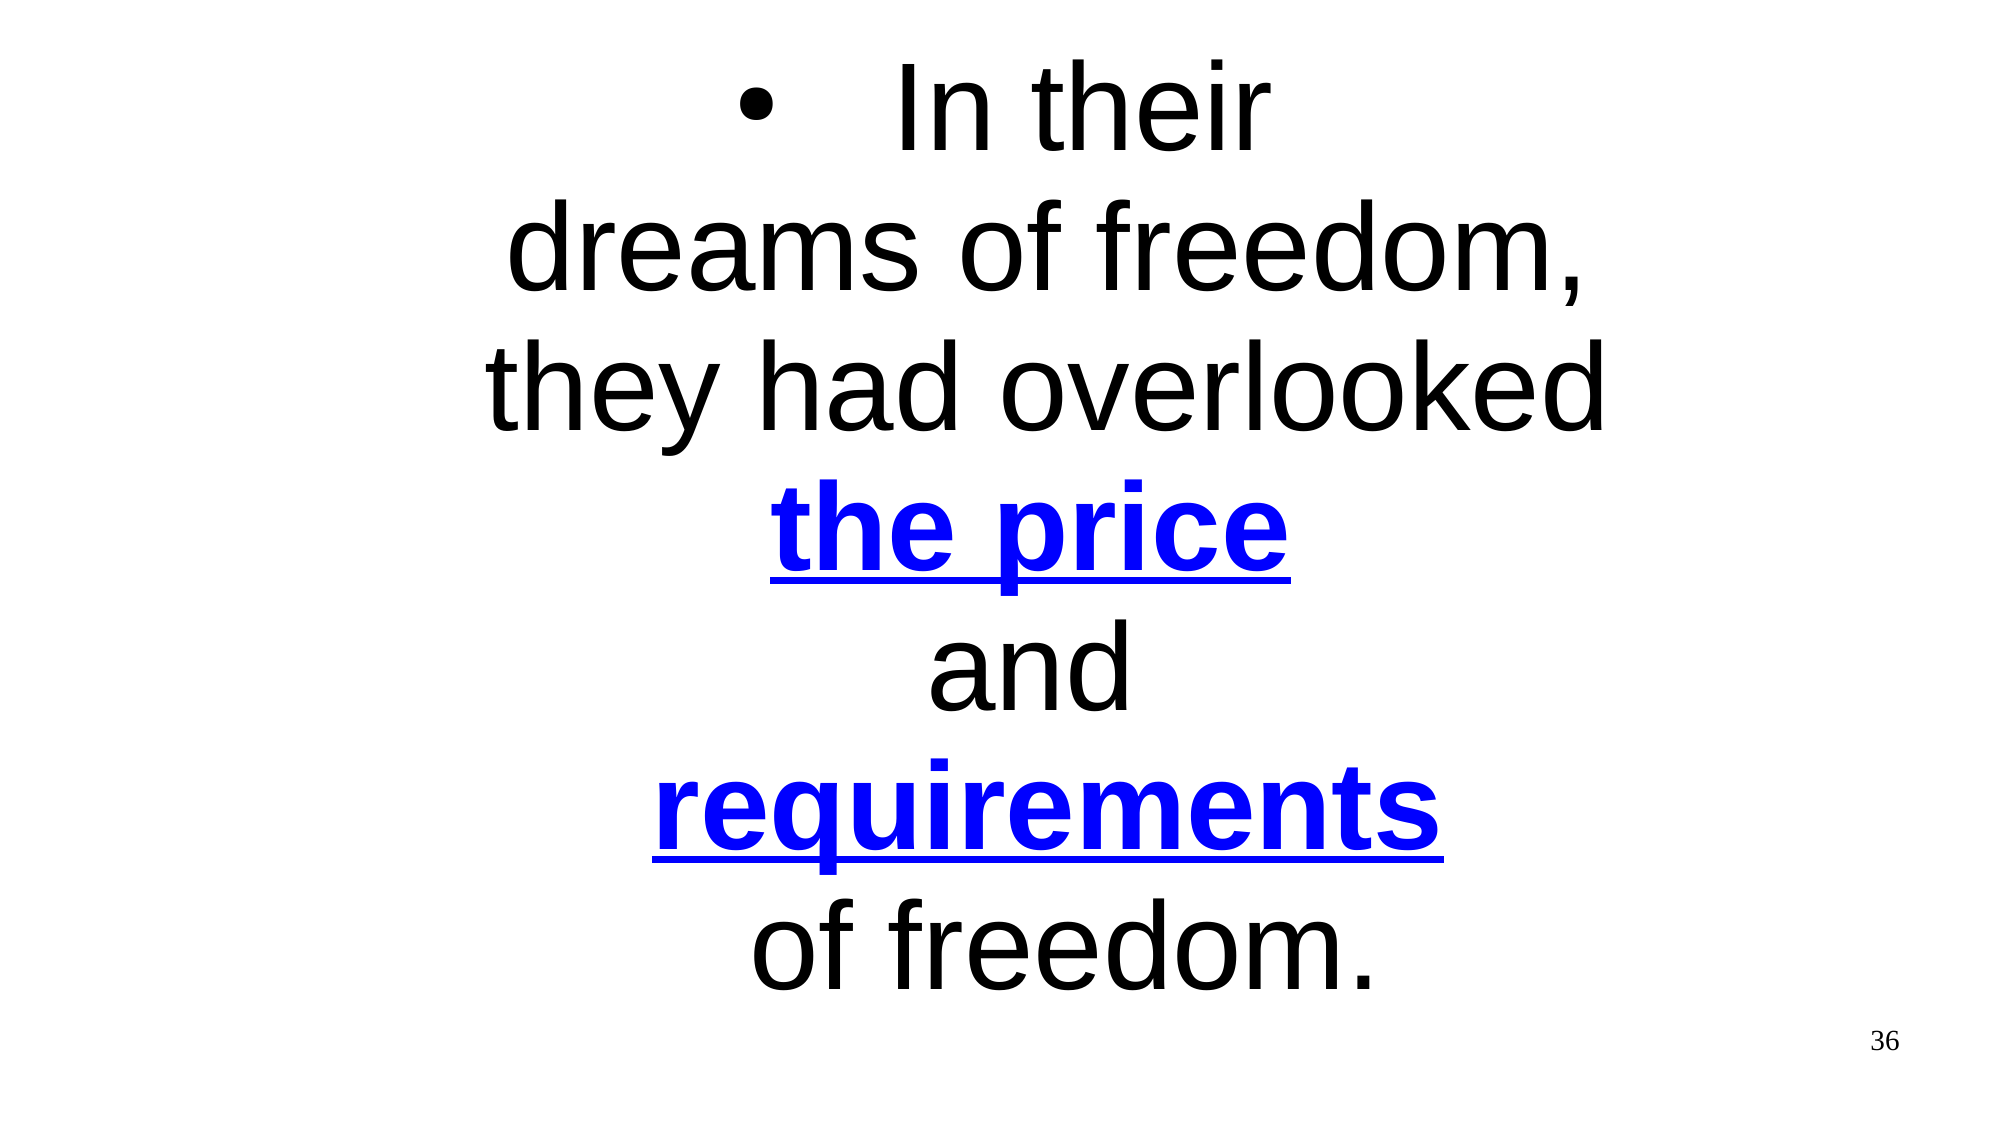

# In their dreams of freedom, they had overlooked the price and requirements of freedom.
36